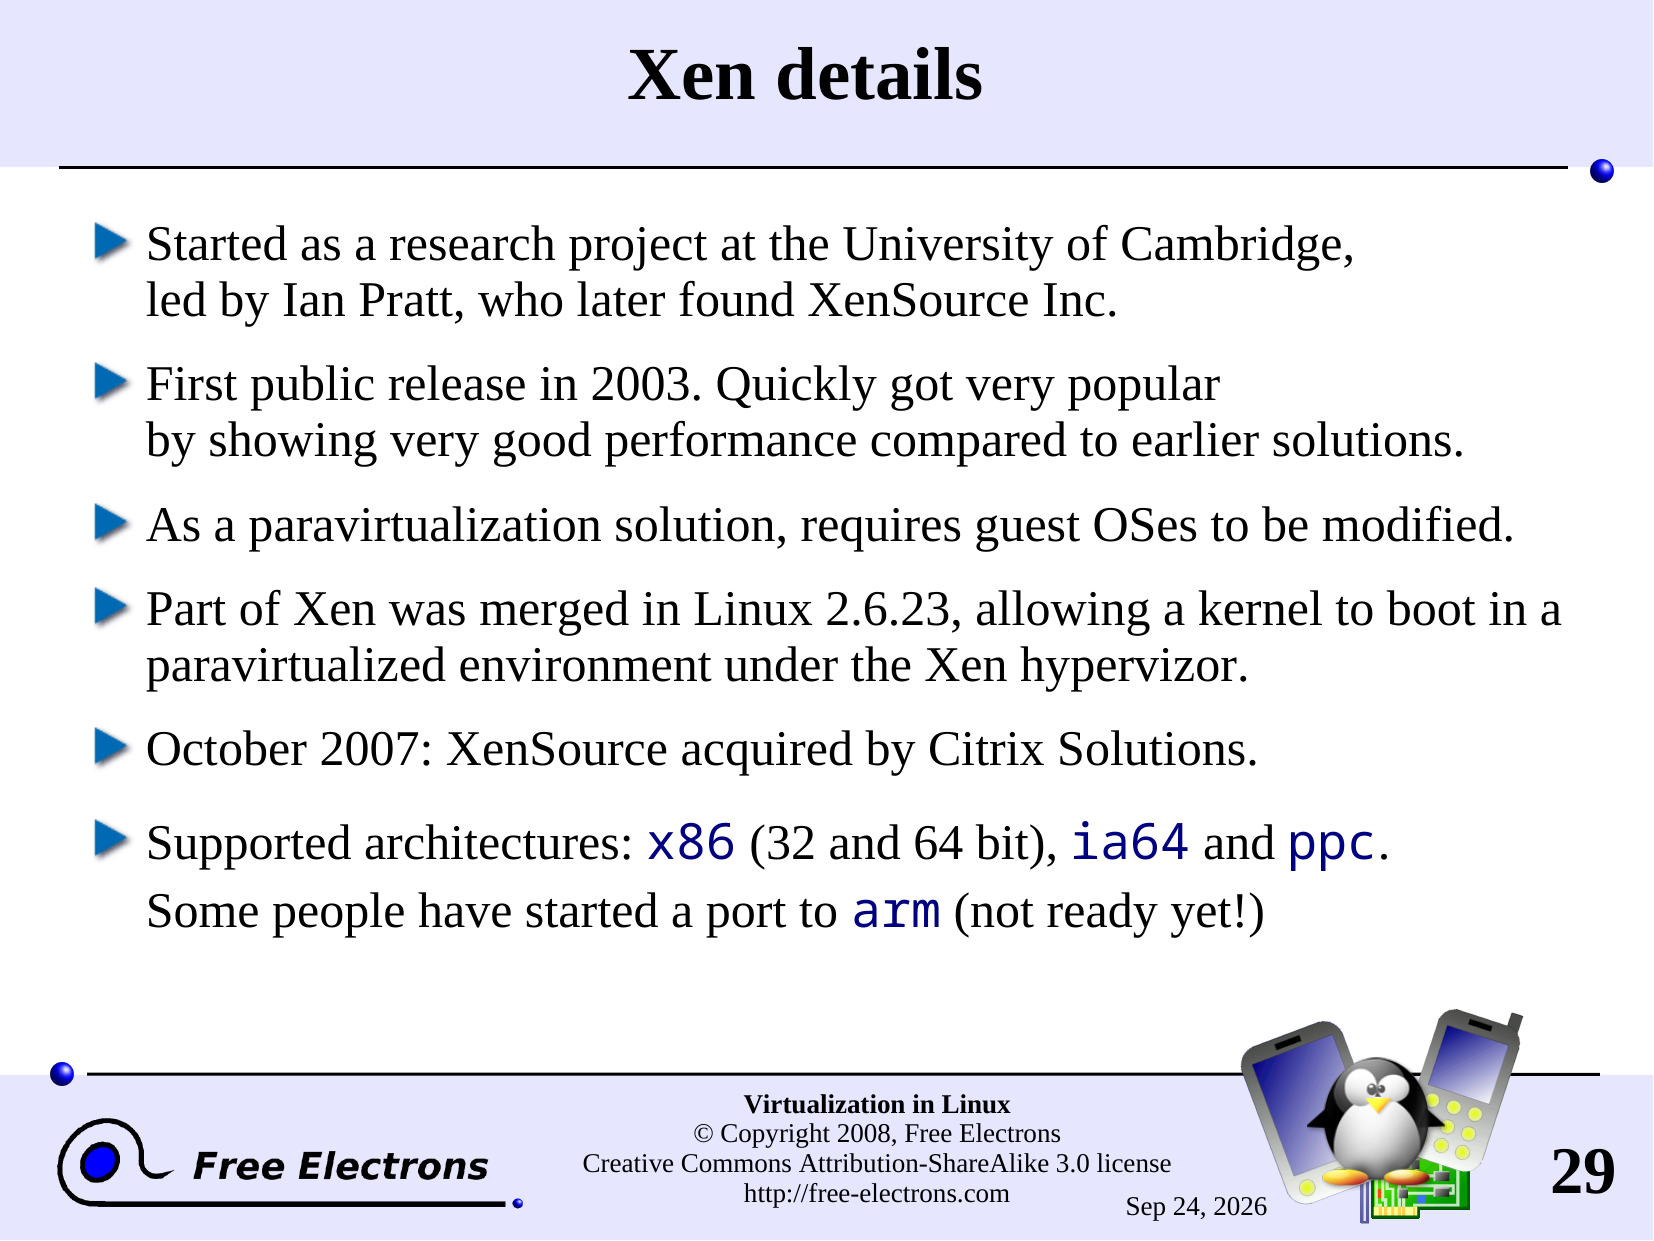

# Xen details
Started as a research project at the University of Cambridge,
led by Ian Pratt, who later found XenSource Inc.
First public release in 2003. Quickly got very popular
by showing very good performance compared to earlier solutions.
As a paravirtualization solution, requires guest OSes to be modified.
Part of Xen was merged in Linux 2.6.23, allowing a kernel to boot in a paravirtualized environment under the Xen hypervizor.
October 2007: XenSource acquired by Citrix Solutions.
Supported architectures: x86 (32 and 64 bit), ia64 and ppc.
Some people have started a port to arm (not ready yet!)